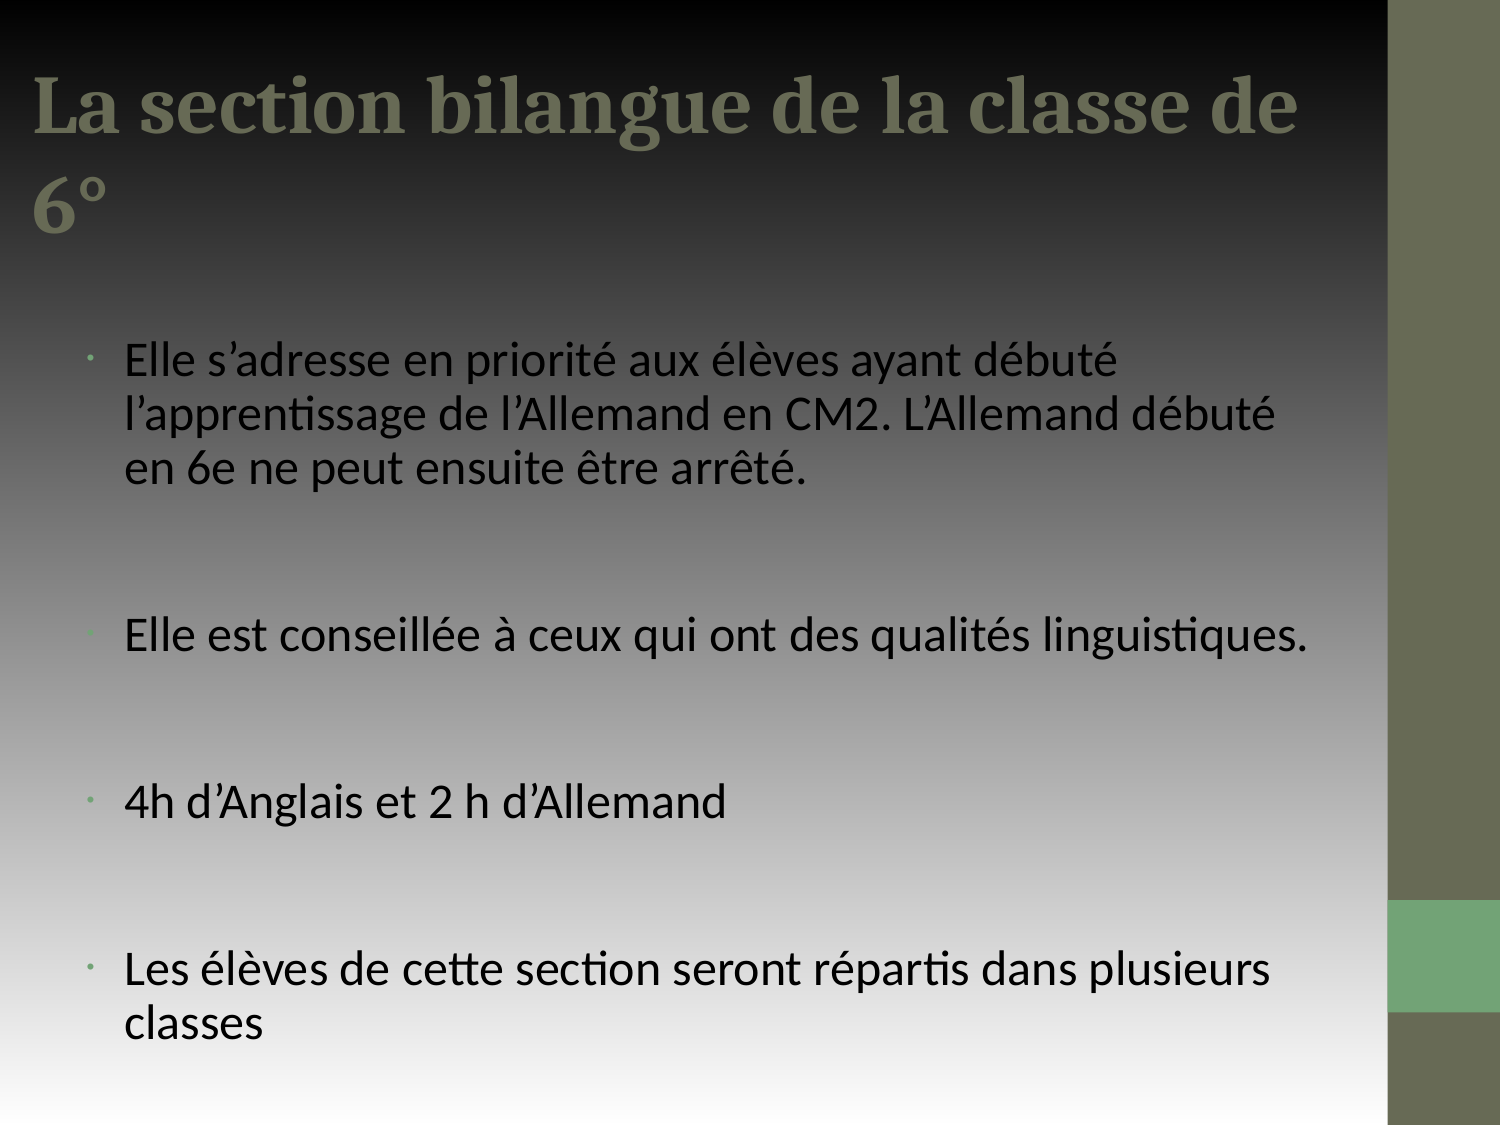

# La section bilangue de la classe de 6°
Elle s’adresse en priorité aux élèves ayant débuté l’apprentissage de l’Allemand en CM2. L’Allemand débuté en 6e ne peut ensuite être arrêté.
Elle est conseillée à ceux qui ont des qualités linguistiques.
4h d’Anglais et 2 h d’Allemand
Les élèves de cette section seront répartis dans plusieurs classes